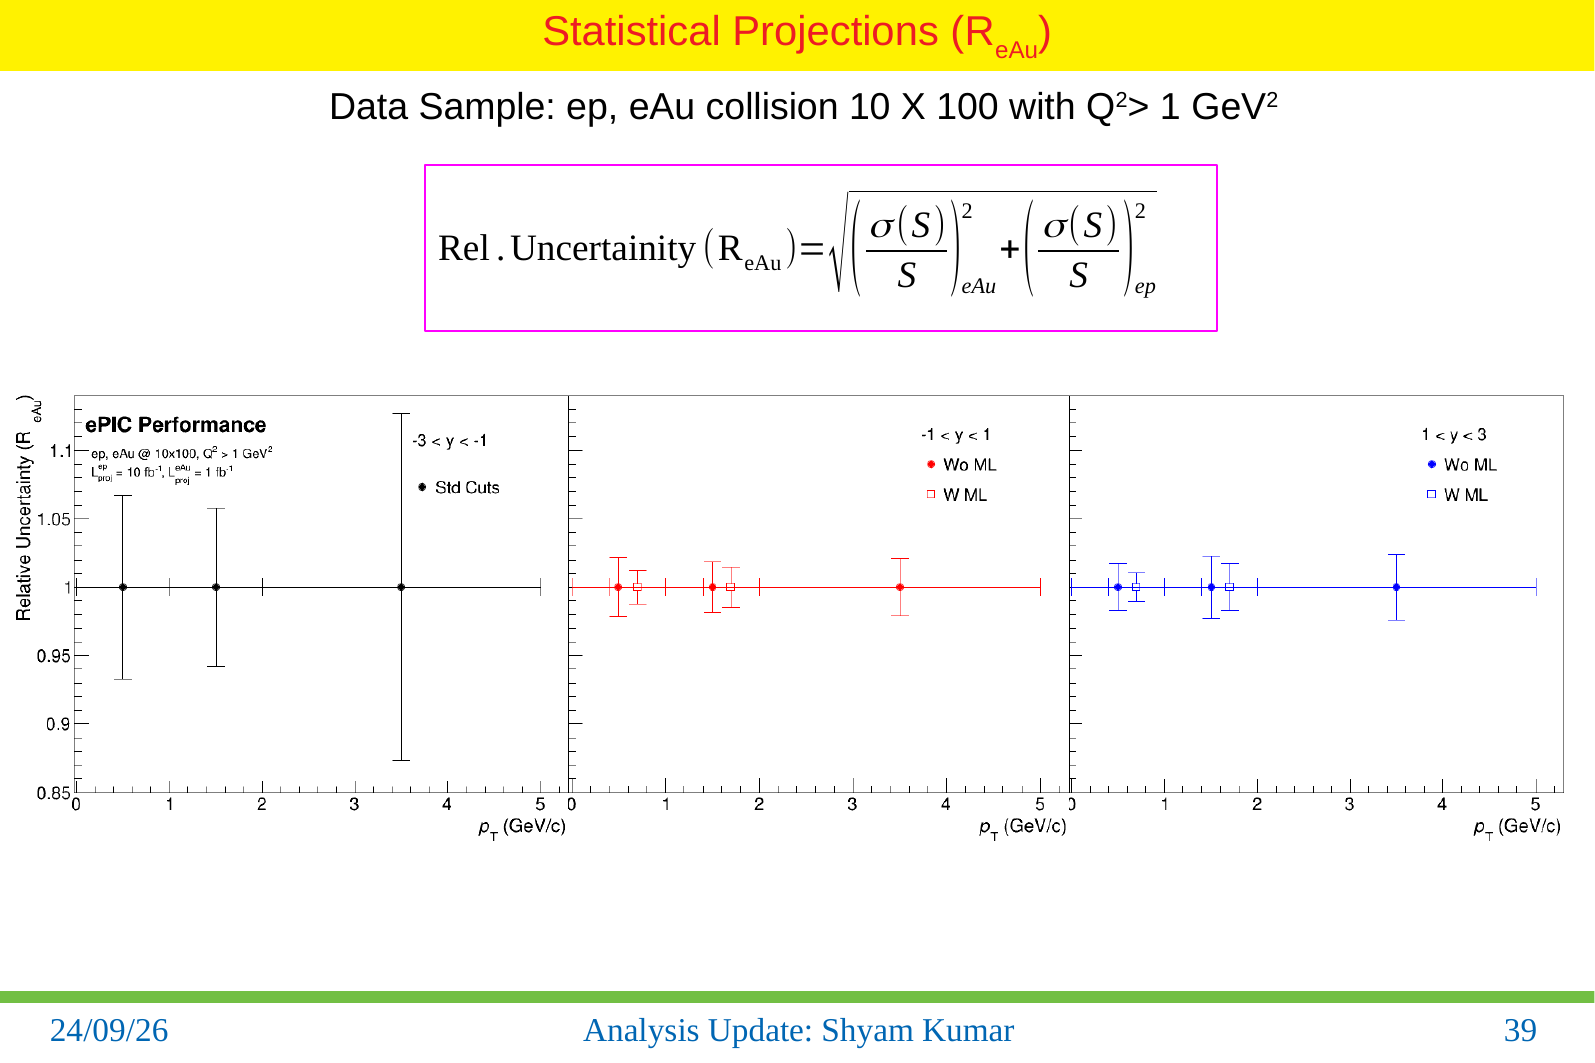

# Statistical Projections (ReAu)
Data Sample: ep, eAu collision 10 X 100 with Q2> 1 GeV2
Analysis Update: Shyam Kumar
39